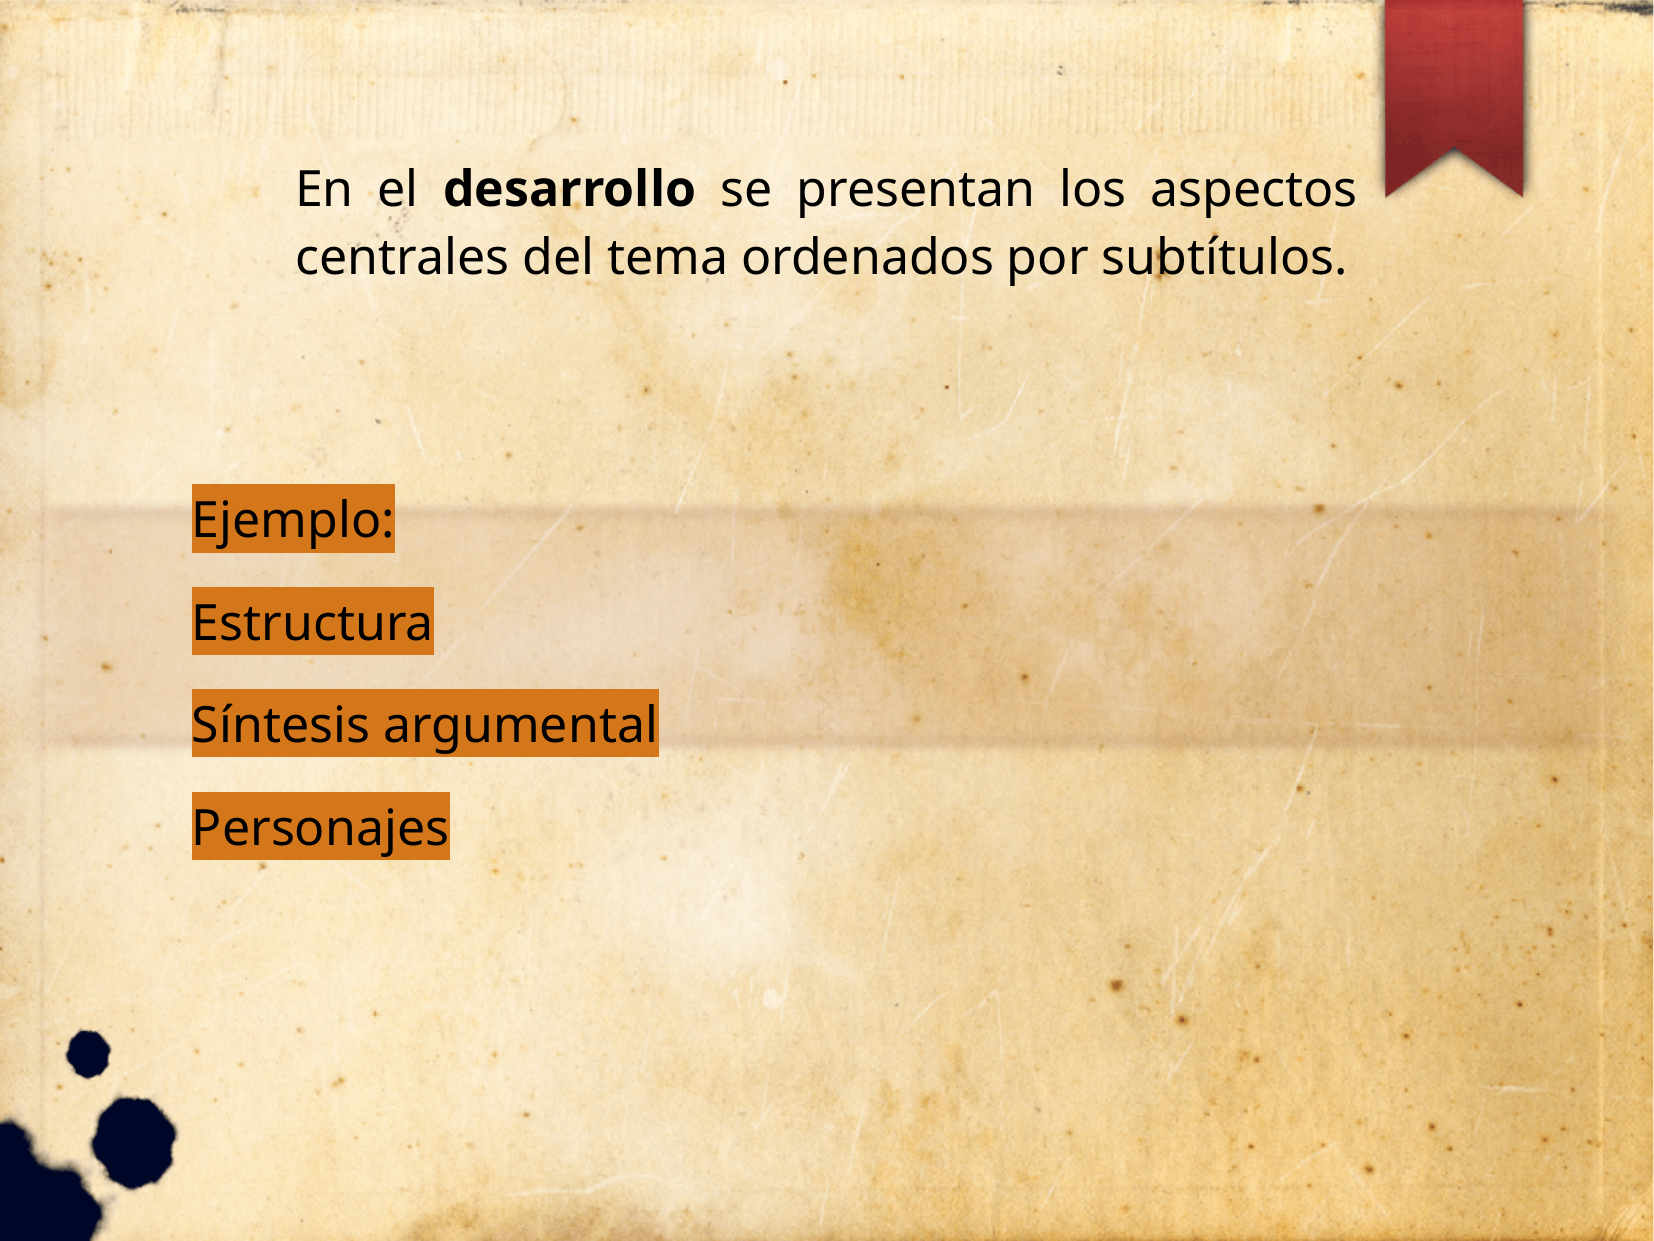

# En el desarrollo se presentan los aspectos centrales del tema ordenados por subtítulos.
Ejemplo:
Estructura
Síntesis argumental
Personajes